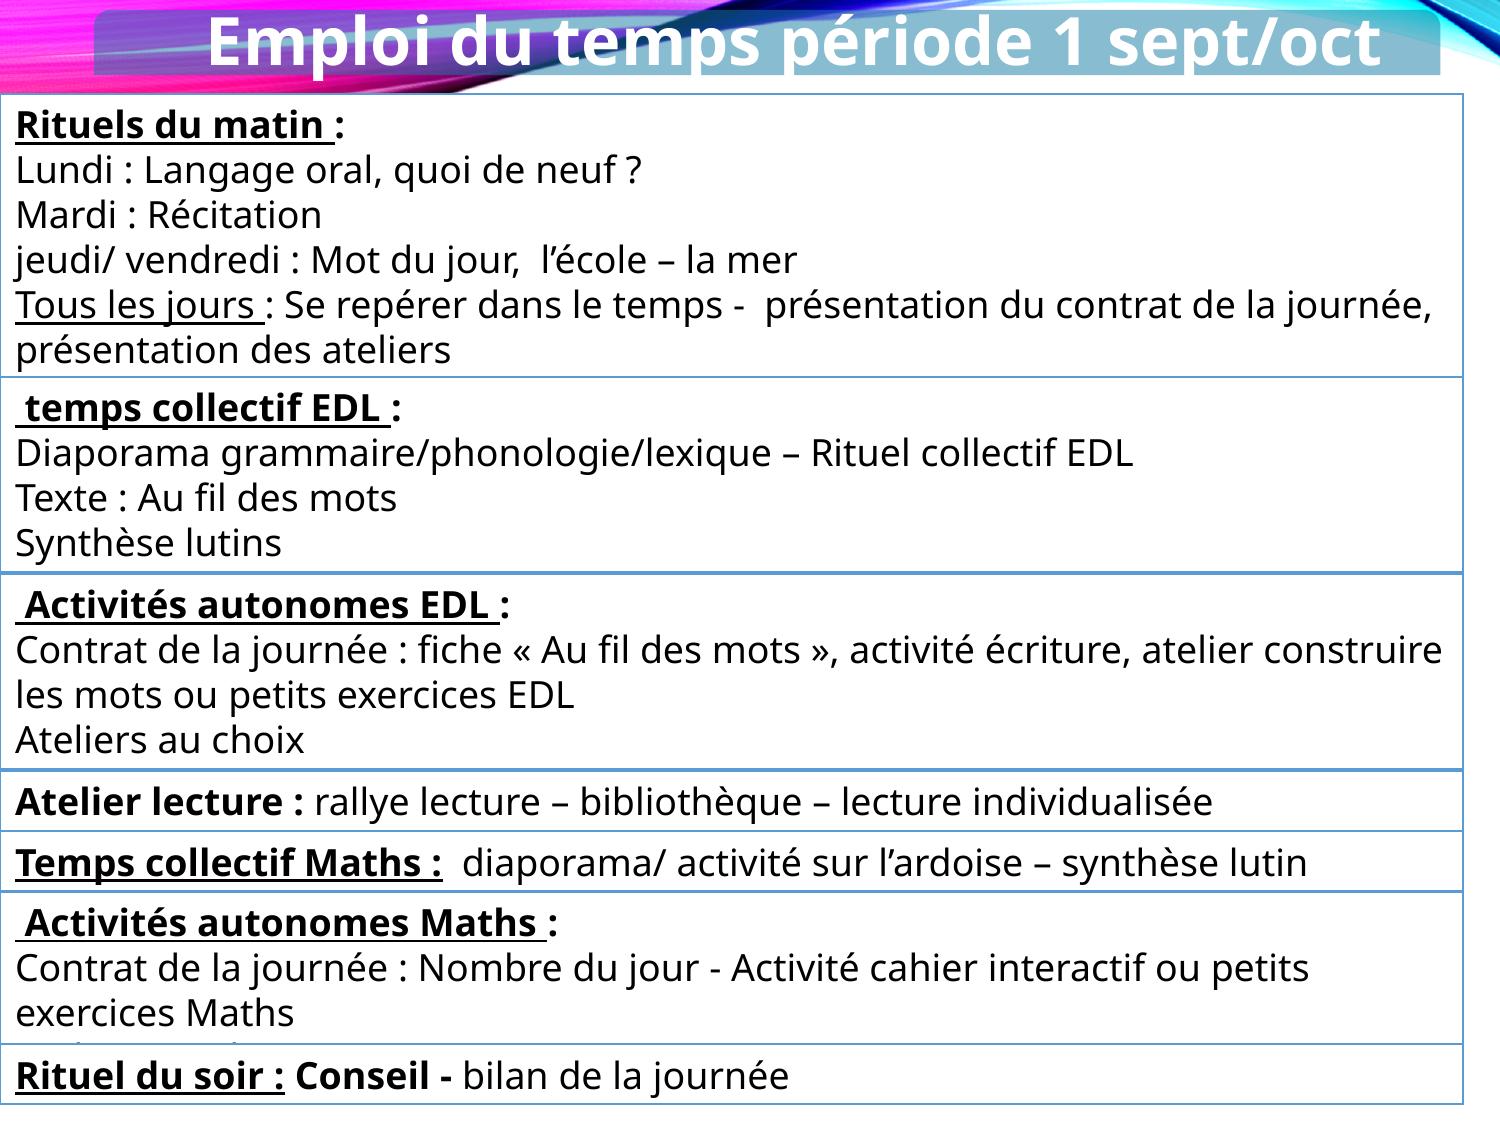

Emploi du temps période 1 sept/oct
Rituels du matin :
Lundi : Langage oral, quoi de neuf ?
Mardi : Récitation
jeudi/ vendredi : Mot du jour, l’école – la mer
Tous les jours : Se repérer dans le temps - présentation du contrat de la journée, présentation des ateliers
 temps collectif EDL :
Diaporama grammaire/phonologie/lexique – Rituel collectif EDL
Texte : Au fil des mots
Synthèse lutins
 Activités autonomes EDL :
Contrat de la journée : fiche « Au fil des mots », activité écriture, atelier construire les mots ou petits exercices EDL
Ateliers au choix
Atelier lecture : rallye lecture – bibliothèque – lecture individualisée
Temps collectif Maths : diaporama/ activité sur l’ardoise – synthèse lutin
 Activités autonomes Maths :
Contrat de la journée : Nombre du jour - Activité cahier interactif ou petits exercices Maths
Ateliers au choix
Rituel du soir : Conseil - bilan de la journée